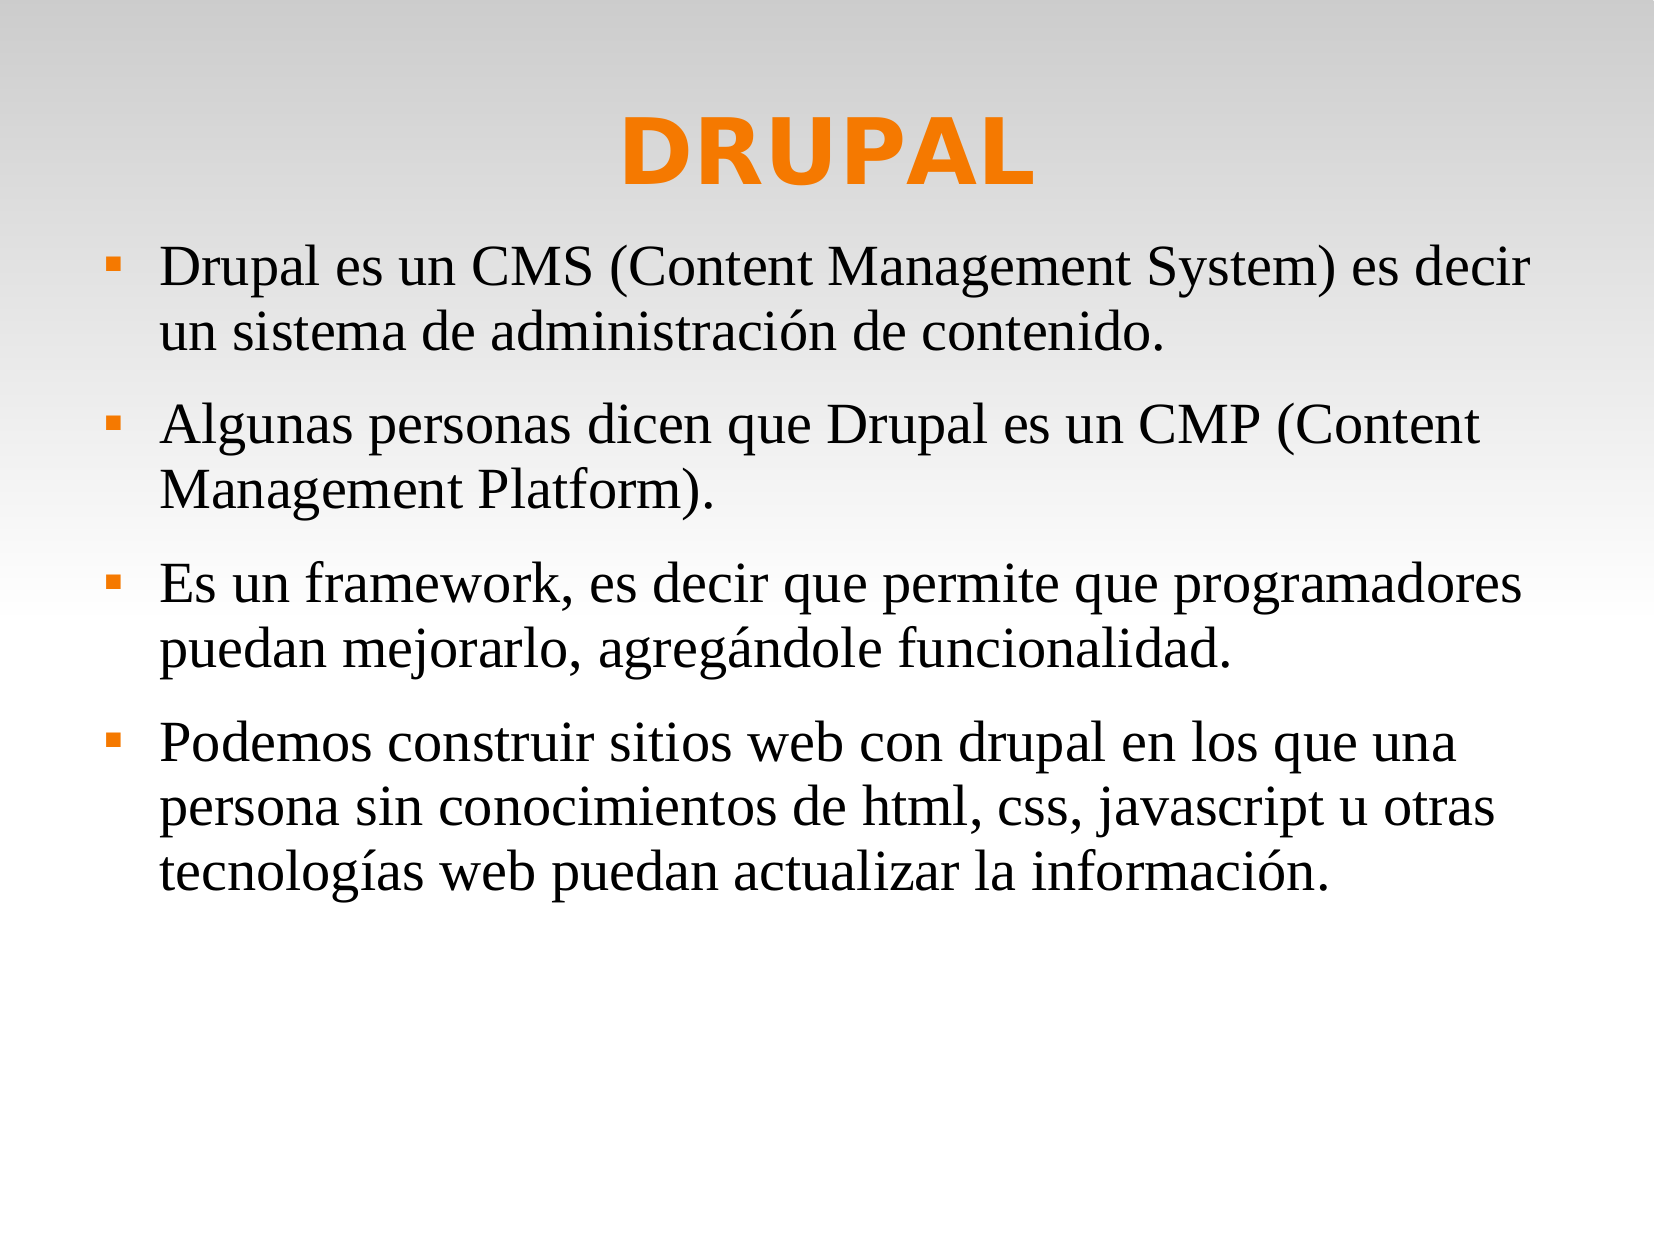

# DRUPAL
Drupal es un CMS (Content Management System) es decir un sistema de administración de contenido.
Algunas personas dicen que Drupal es un CMP (Content Management Platform).
Es un framework, es decir que permite que programadores puedan mejorarlo, agregándole funcionalidad.
Podemos construir sitios web con drupal en los que una persona sin conocimientos de html, css, javascript u otras tecnologías web puedan actualizar la información.